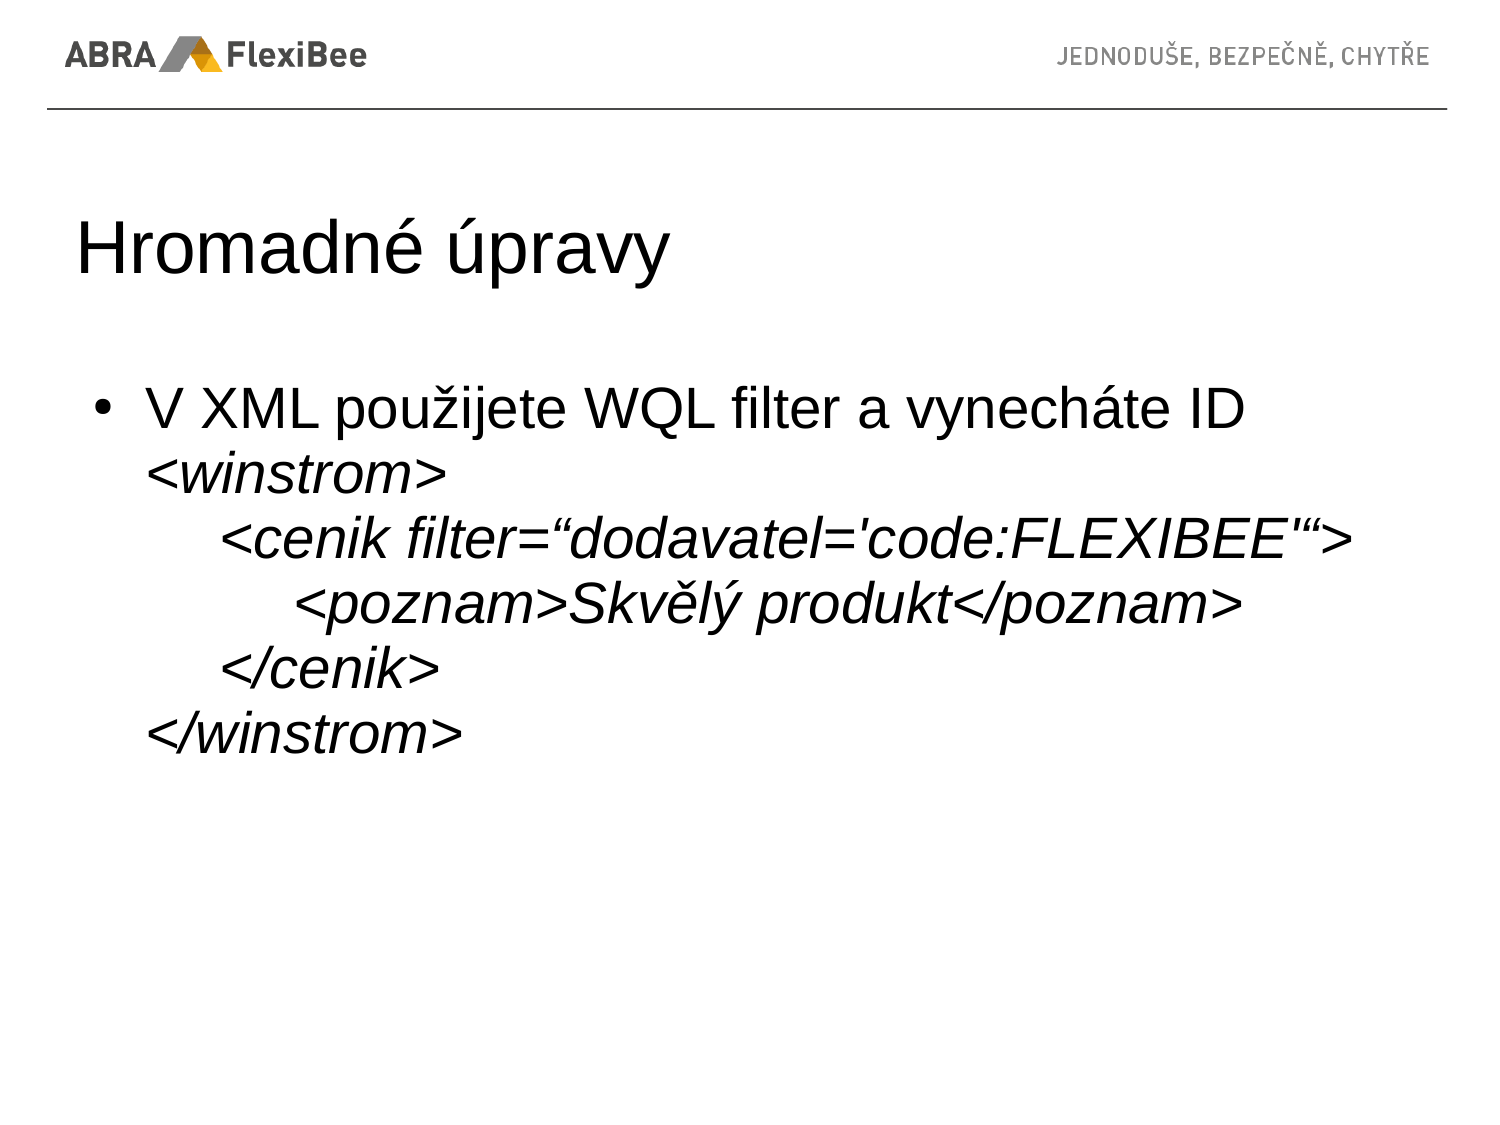

# Hromadné úpravy
V XML použijete WQL filter a vynecháte ID
<winstrom>
	<cenik filter=“dodavatel='code:FLEXIBEE'“>
		<poznam>Skvělý produkt</poznam>
	</cenik>
</winstrom>